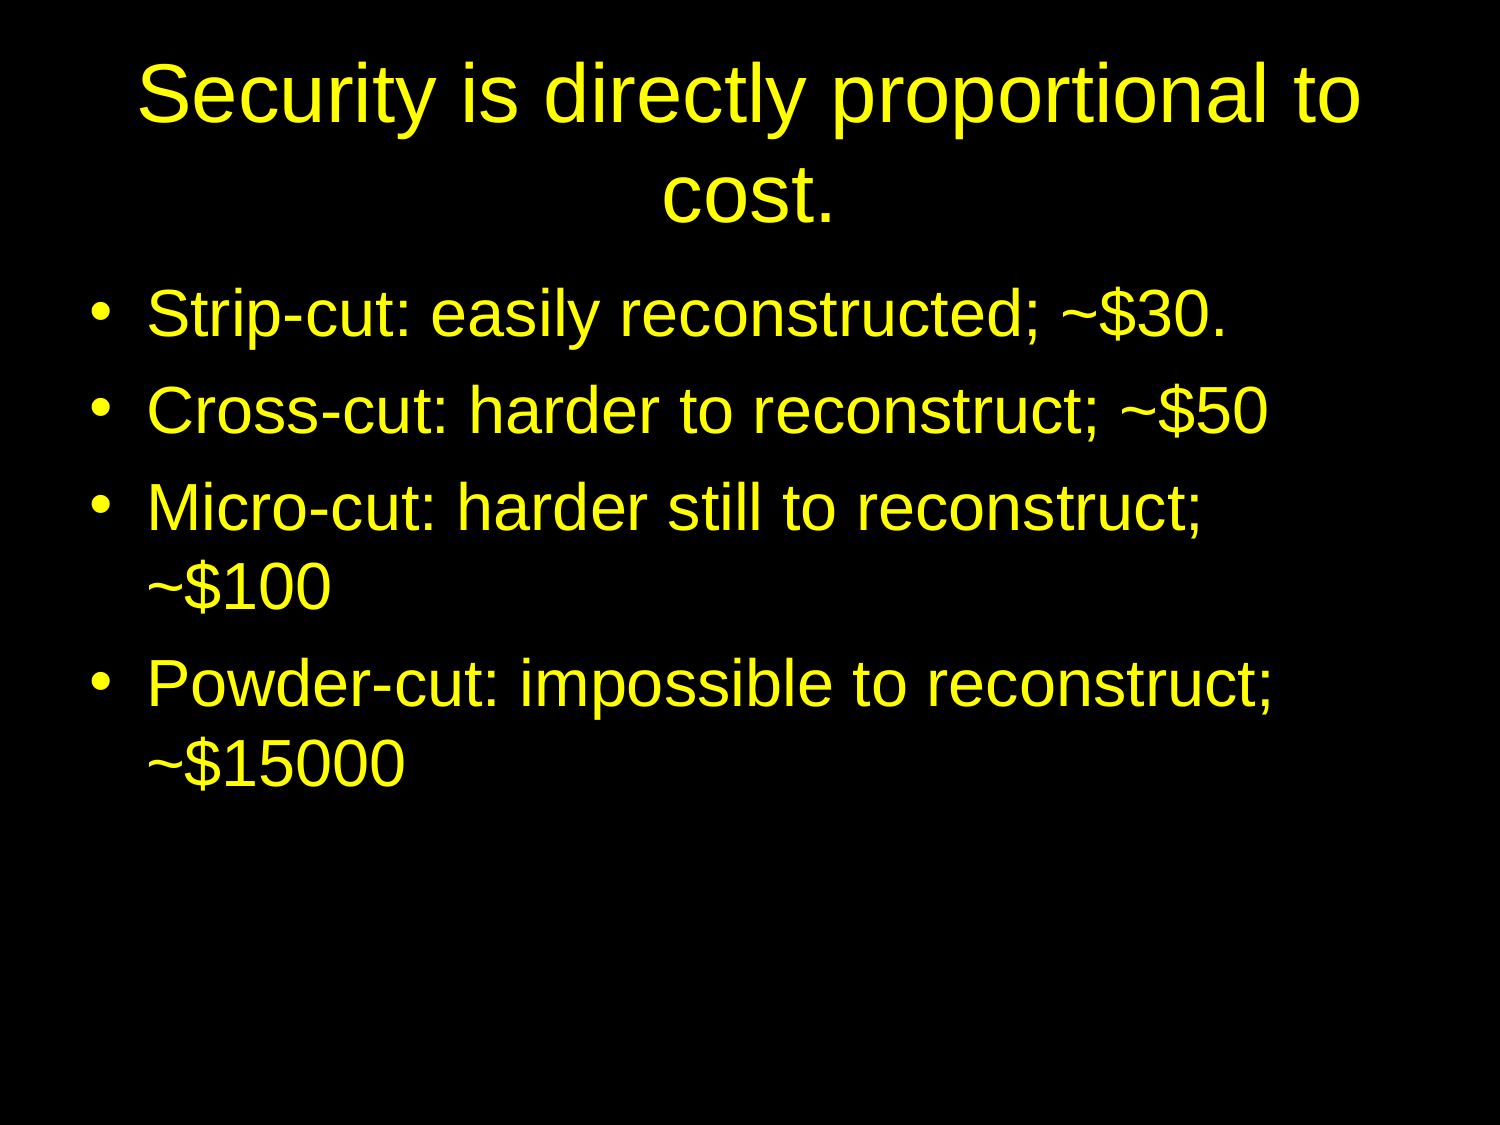

# Security is directly proportional to cost.
Strip-cut: easily reconstructed; ~$30.
Cross-cut: harder to reconstruct; ~$50
Micro-cut: harder still to reconstruct; ~$100
Powder-cut: impossible to reconstruct; ~$15000